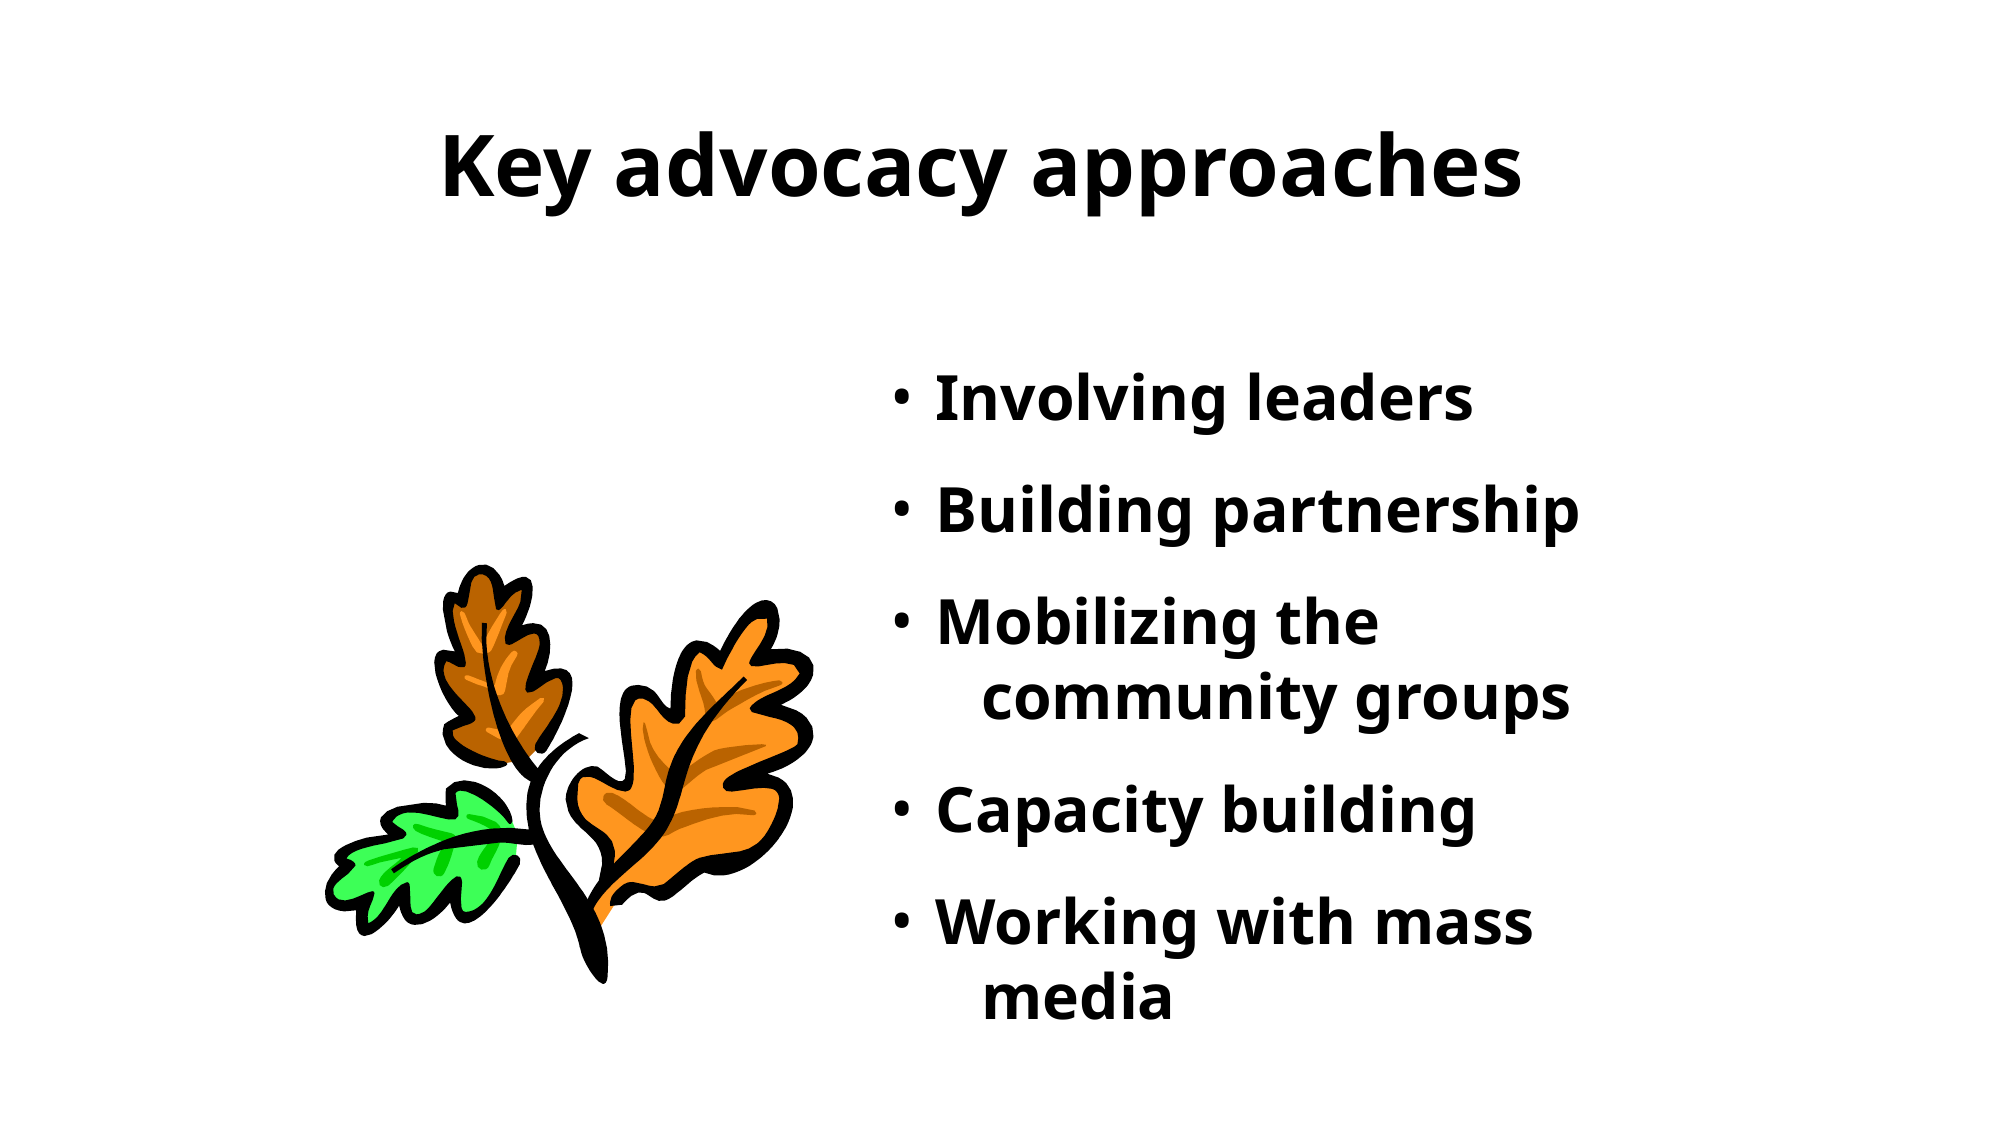

# Key advocacy approaches
Involving leaders
Building partnership
Mobilizing the community groups
Capacity building
Working with mass media